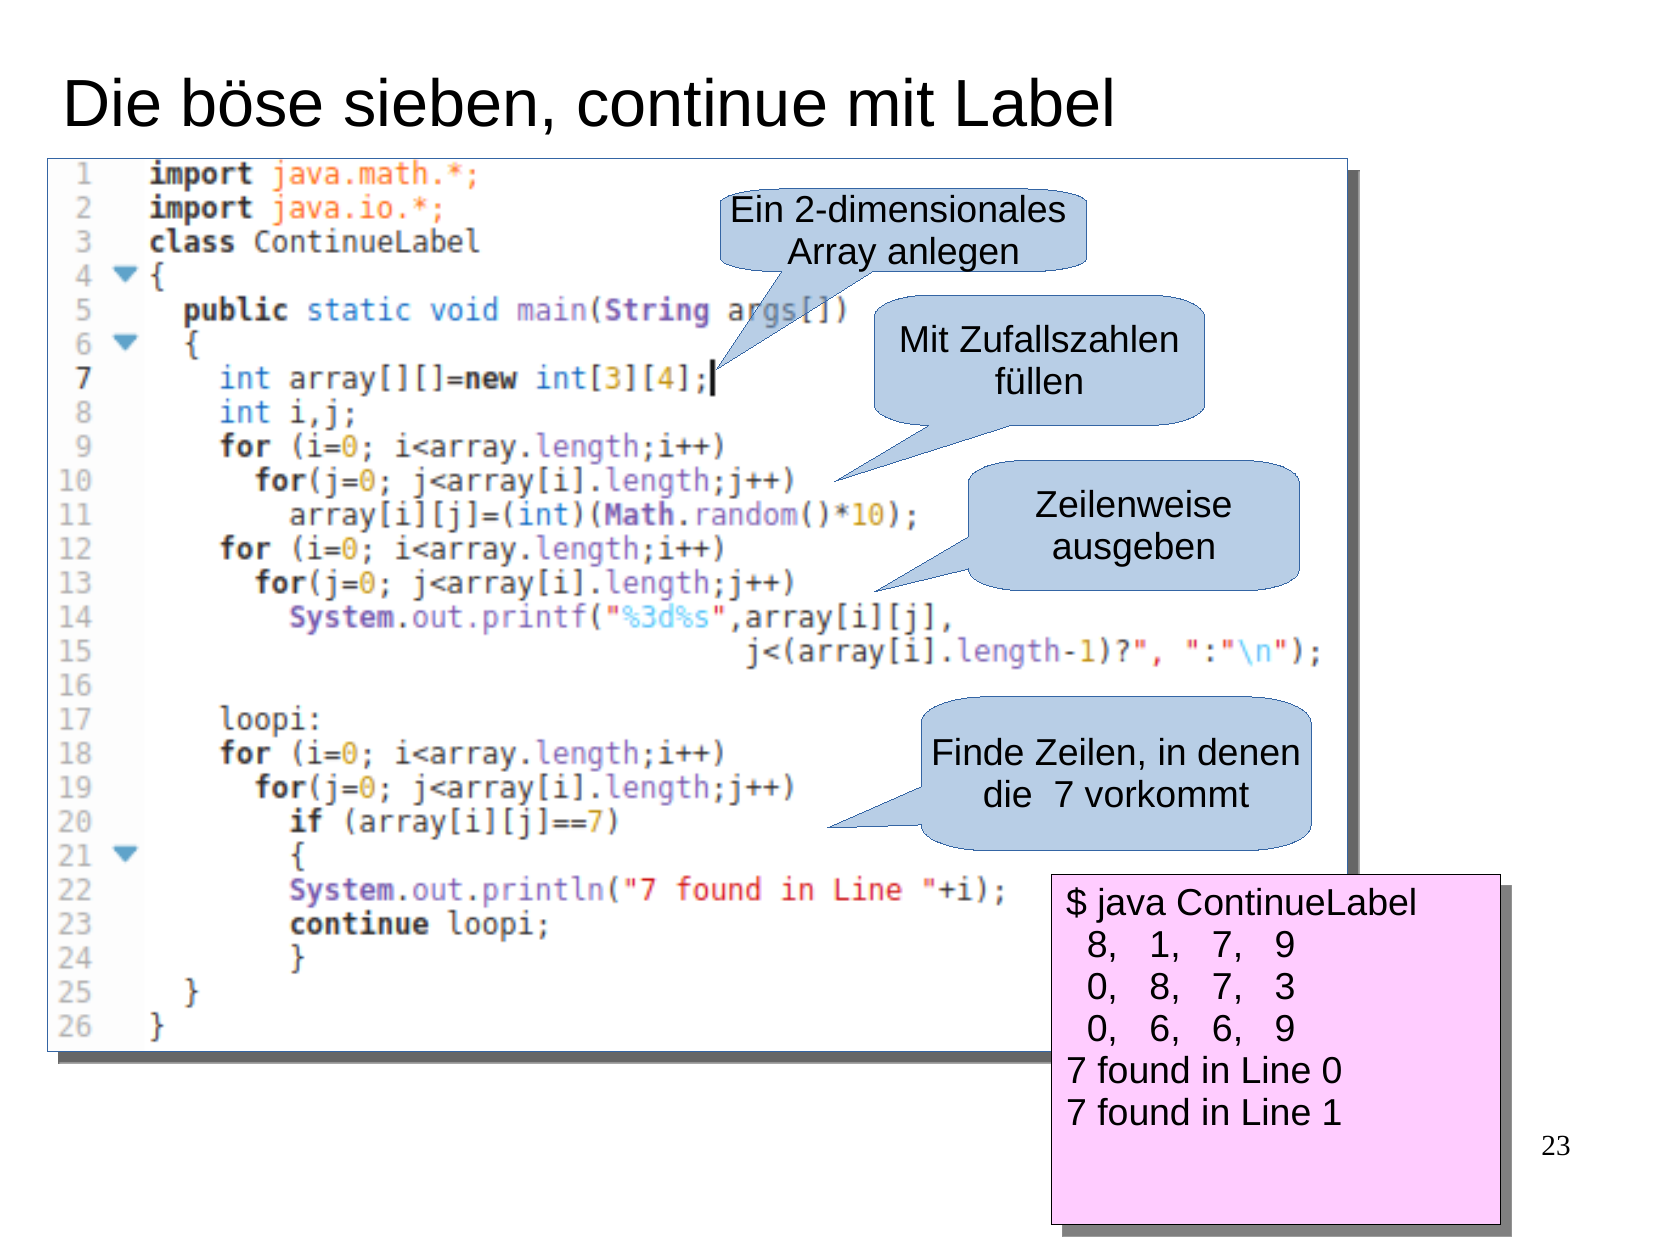

Die böse sieben, continue mit Label
Ein 2-dimensionales
Array anlegen
Mit Zufallszahlen
füllen
Zeilenweise
ausgeben
Finde Zeilen, in denen
die 7 vorkommt
$ java ContinueLabel
 8, 1, 7, 9
 0, 8, 7, 3
 0, 6, 6, 9
7 found in Line 0
7 found in Line 1
23